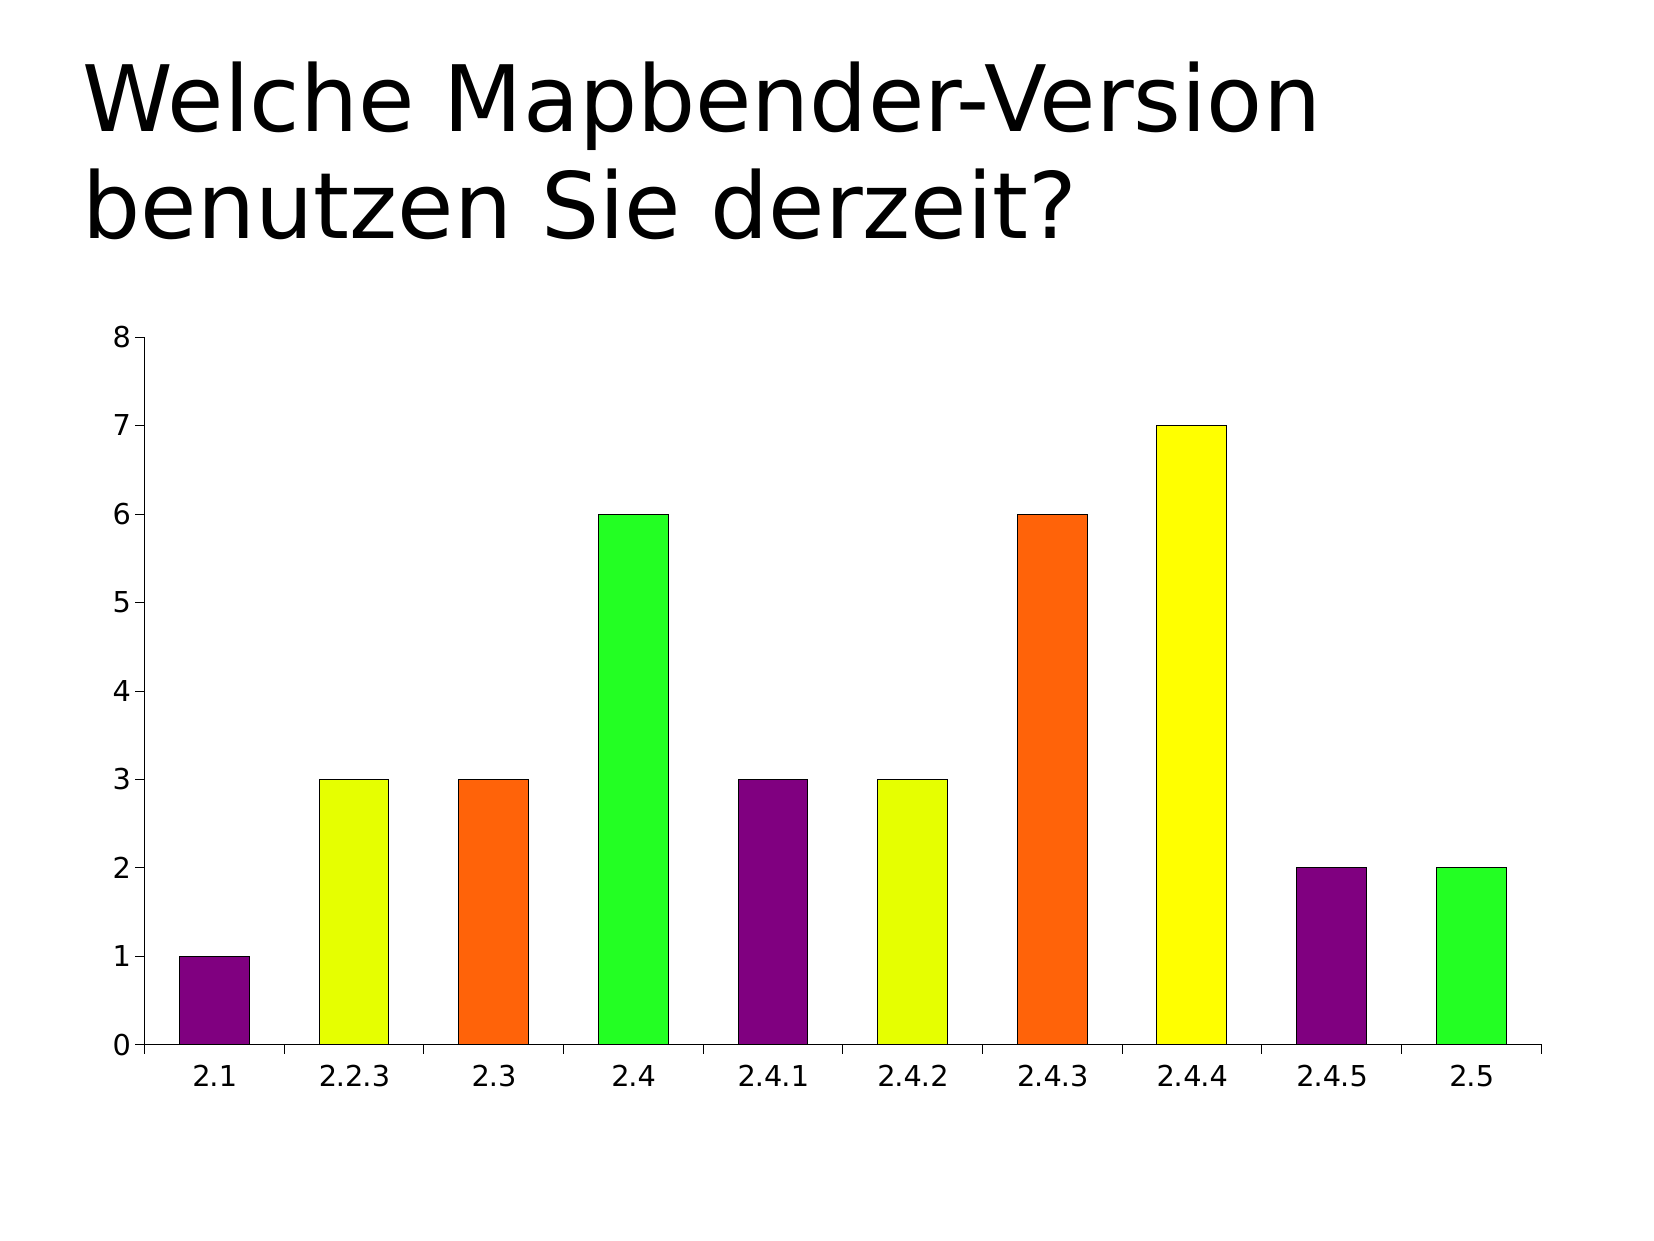

# Welche Mapbender-Version benutzen Sie derzeit?
### Chart
| Category | MB |
|---|---|
| 2.1 | 1.0 |
| 2.2.3 | 3.0 |
| 2.3 | 3.0 |
| 2.4 | 6.0 |
| 2.4.1 | 3.0 |
| 2.4.2 | 3.0 |
| 2.4.3 | 6.0 |
| 2.4.4 | 7.0 |
| 2.4.5 | 2.0 |
| 2.5 | 2.0 |